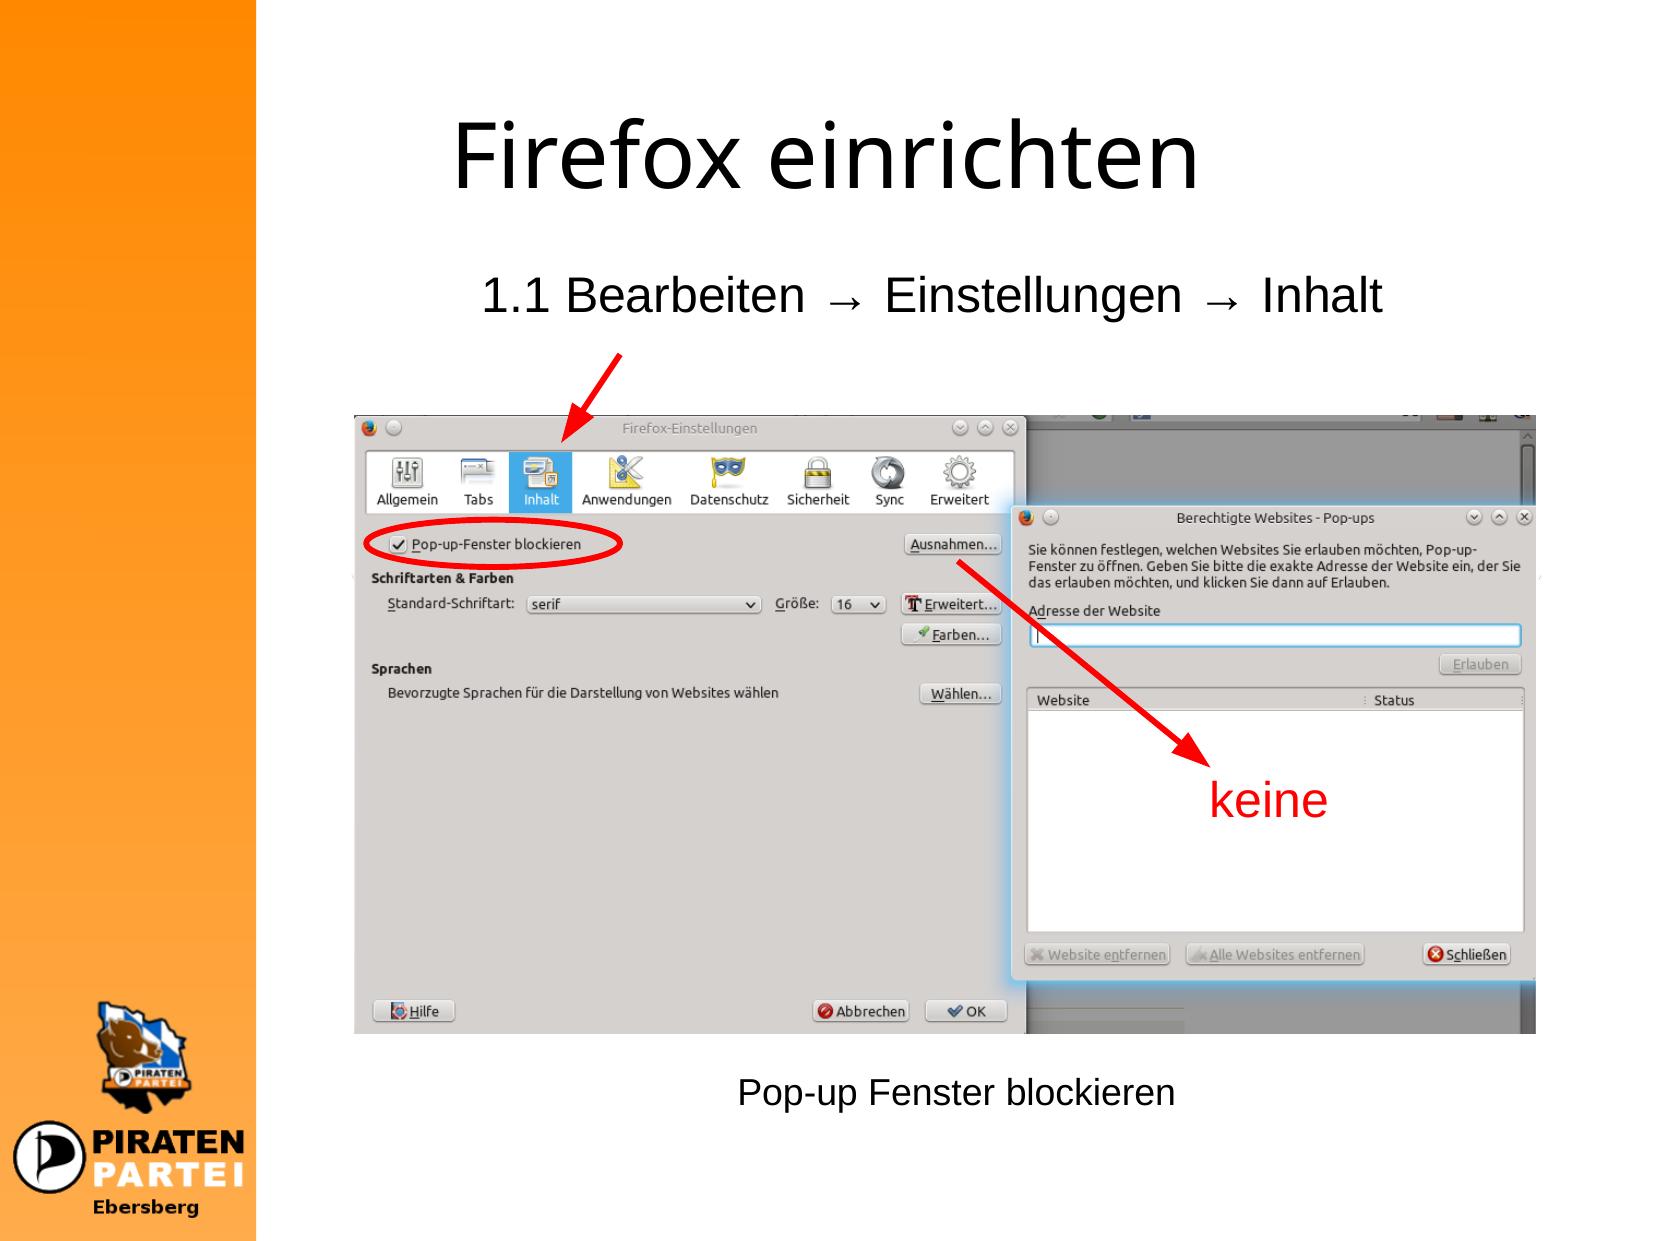

# Firefox einrichten
1.1 Bearbeiten → Einstellungen → Inhalt
keine
Pop-up Fenster blockieren